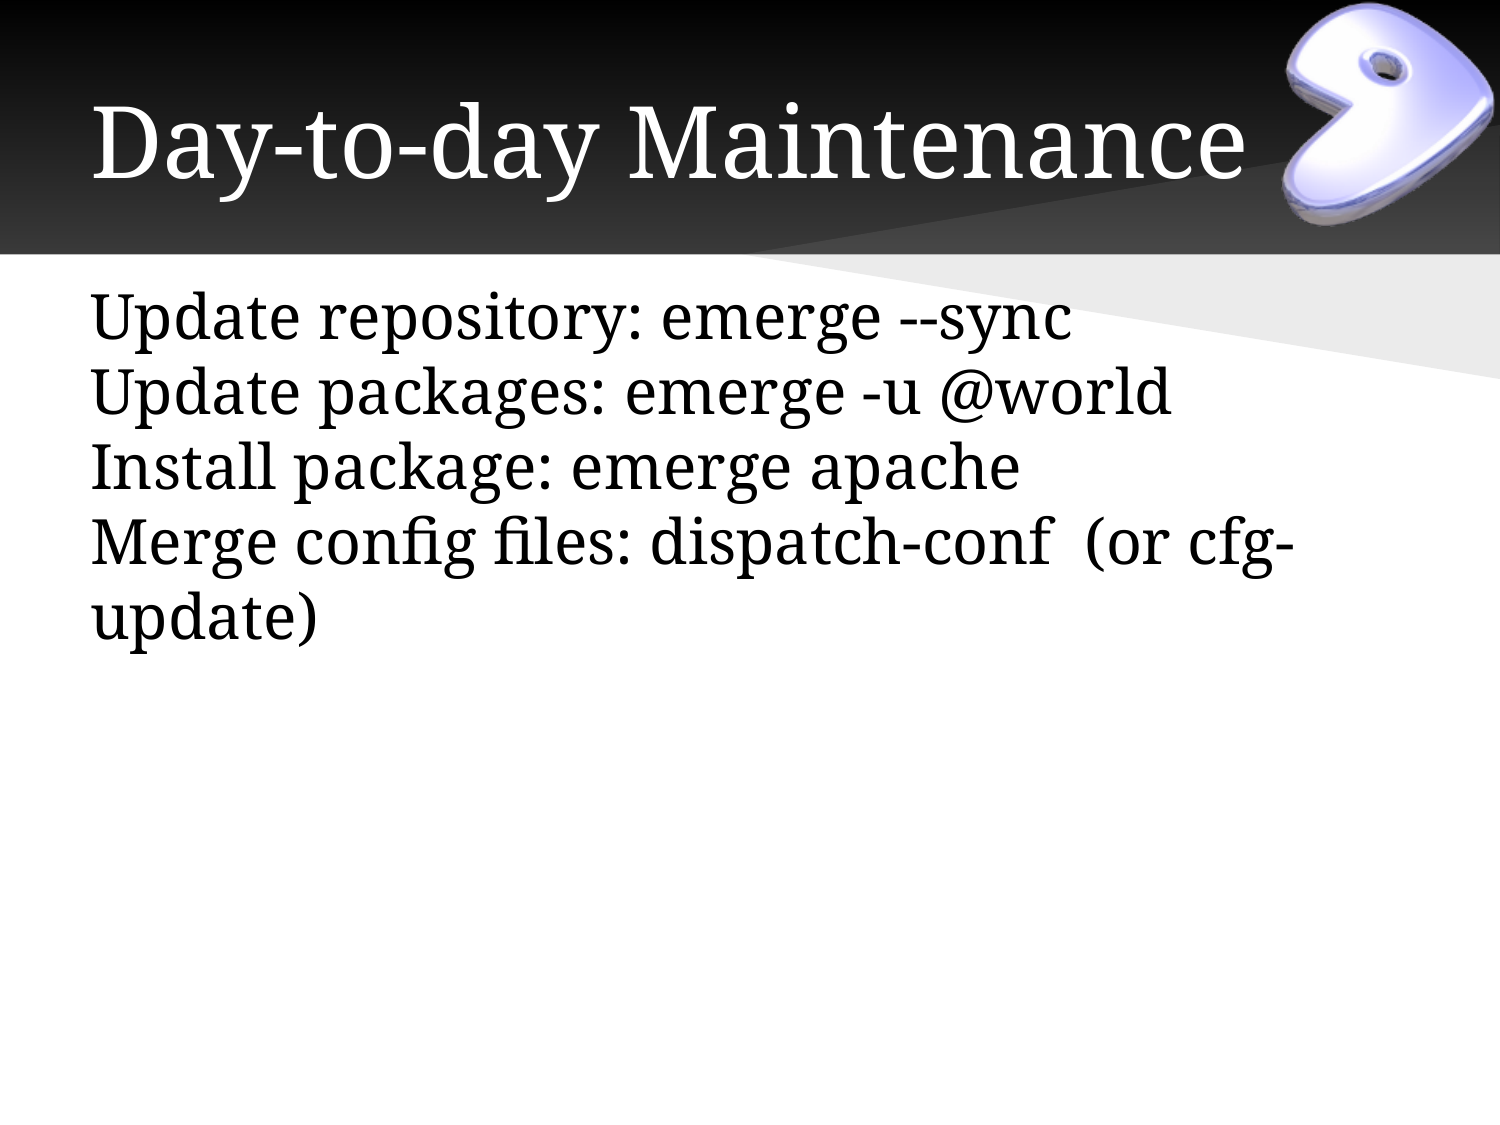

Day-to-day Maintenance
# Update repository: emerge --sync
Update packages: emerge -u @world
Install package: emerge apache
Merge config files: dispatch-conf (or cfg-update)